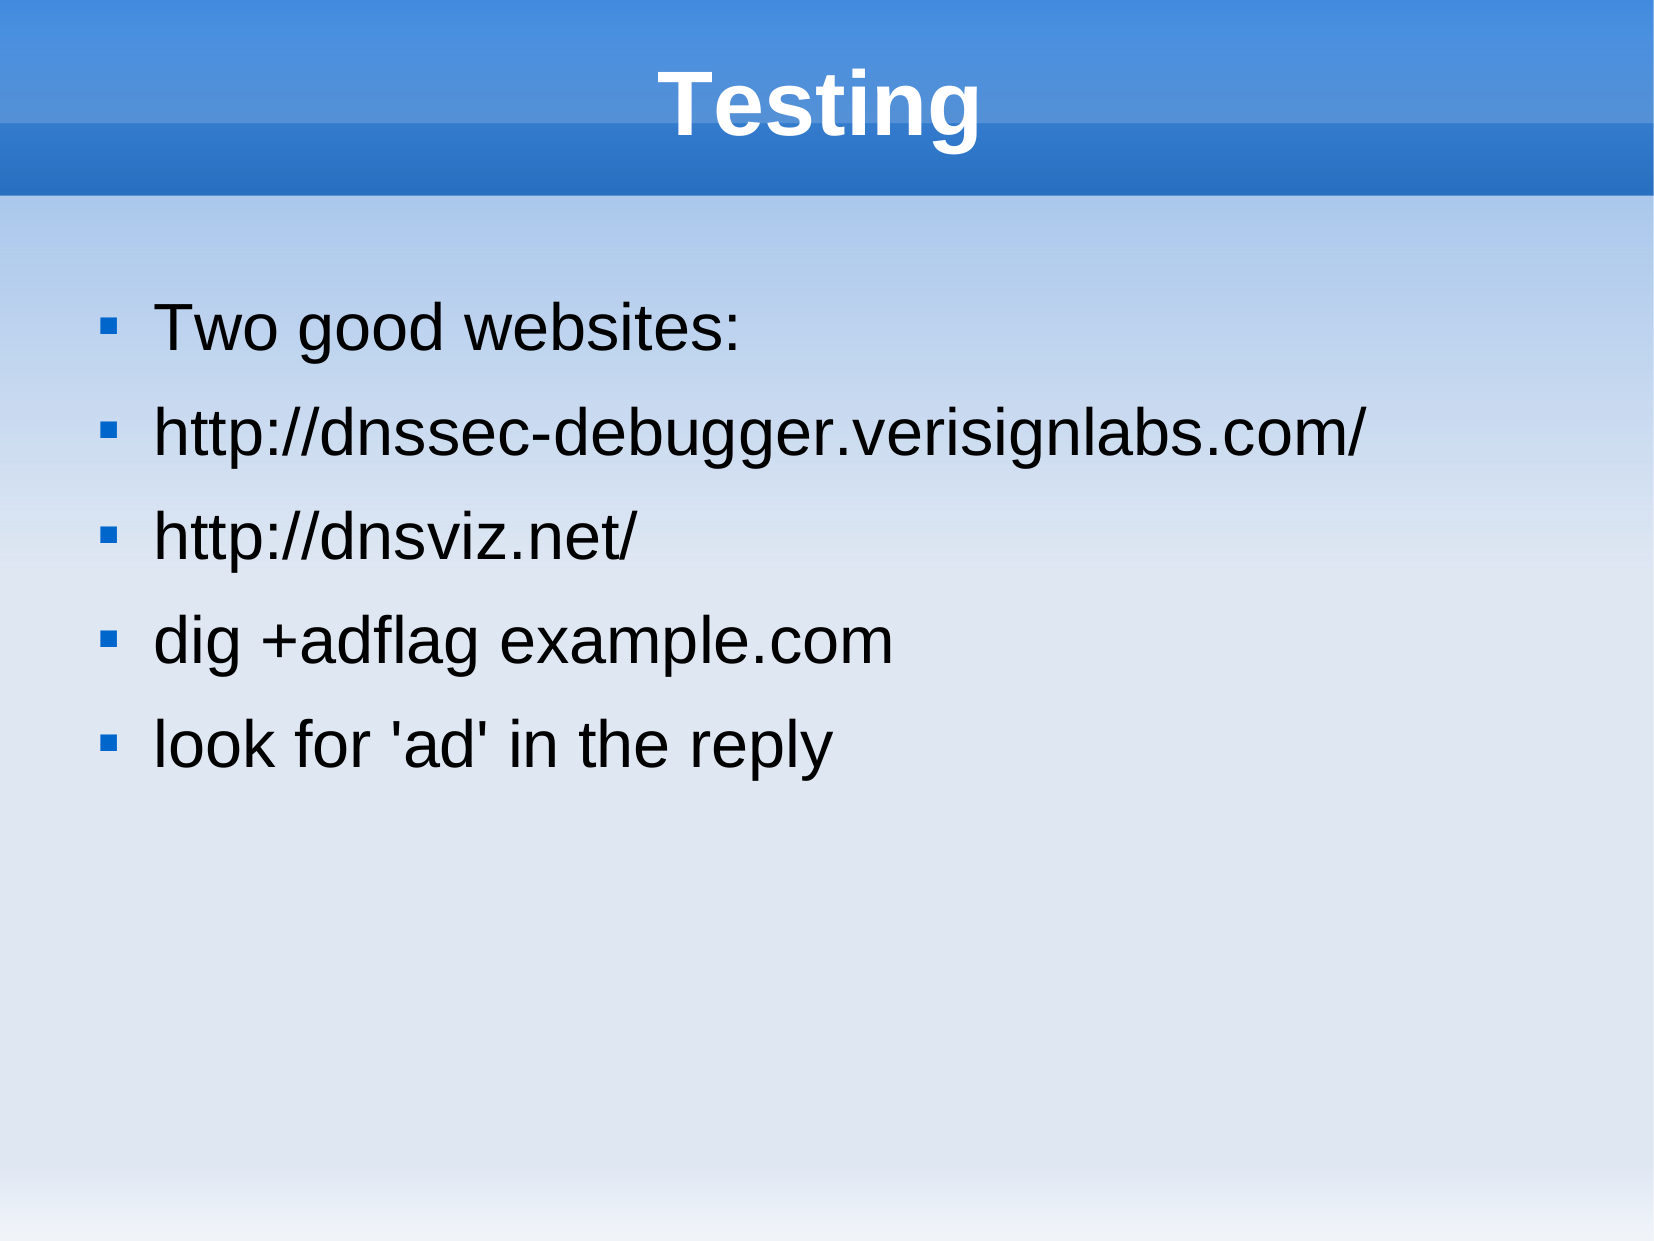

# Testing
Two good websites:
http://dnssec-debugger.verisignlabs.com/
http://dnsviz.net/
dig +adflag example.com
look for 'ad' in the reply